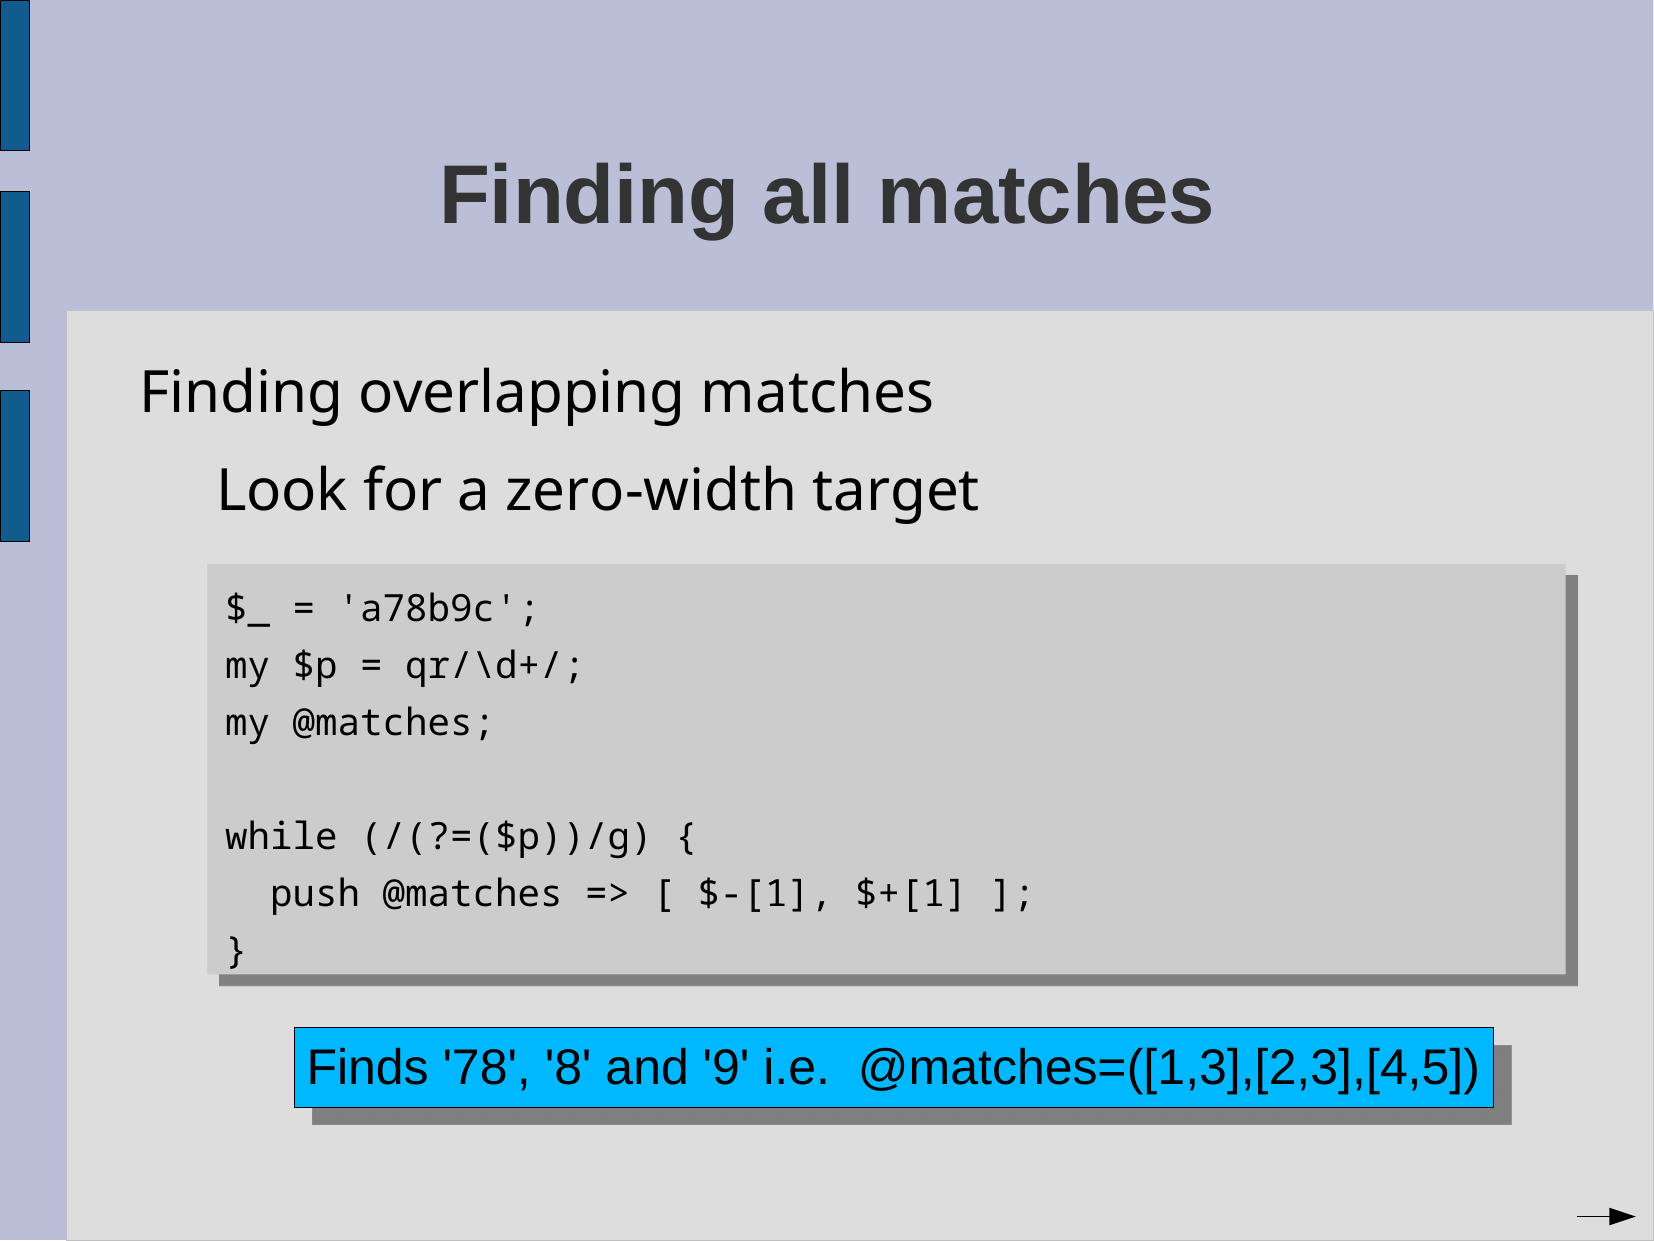

# Finding all matches
Finding overlapping matches
Look for a zero-width target
$_ = 'a78b9c';
my $p = qr/\d+/;
my @matches;
while (/(?=($p))/g) {
 push @matches => [ $-[1], $+[1] ];
}
Finds '78', '8' and '9' i.e. @matches=([1,3],[2,3],[4,5])